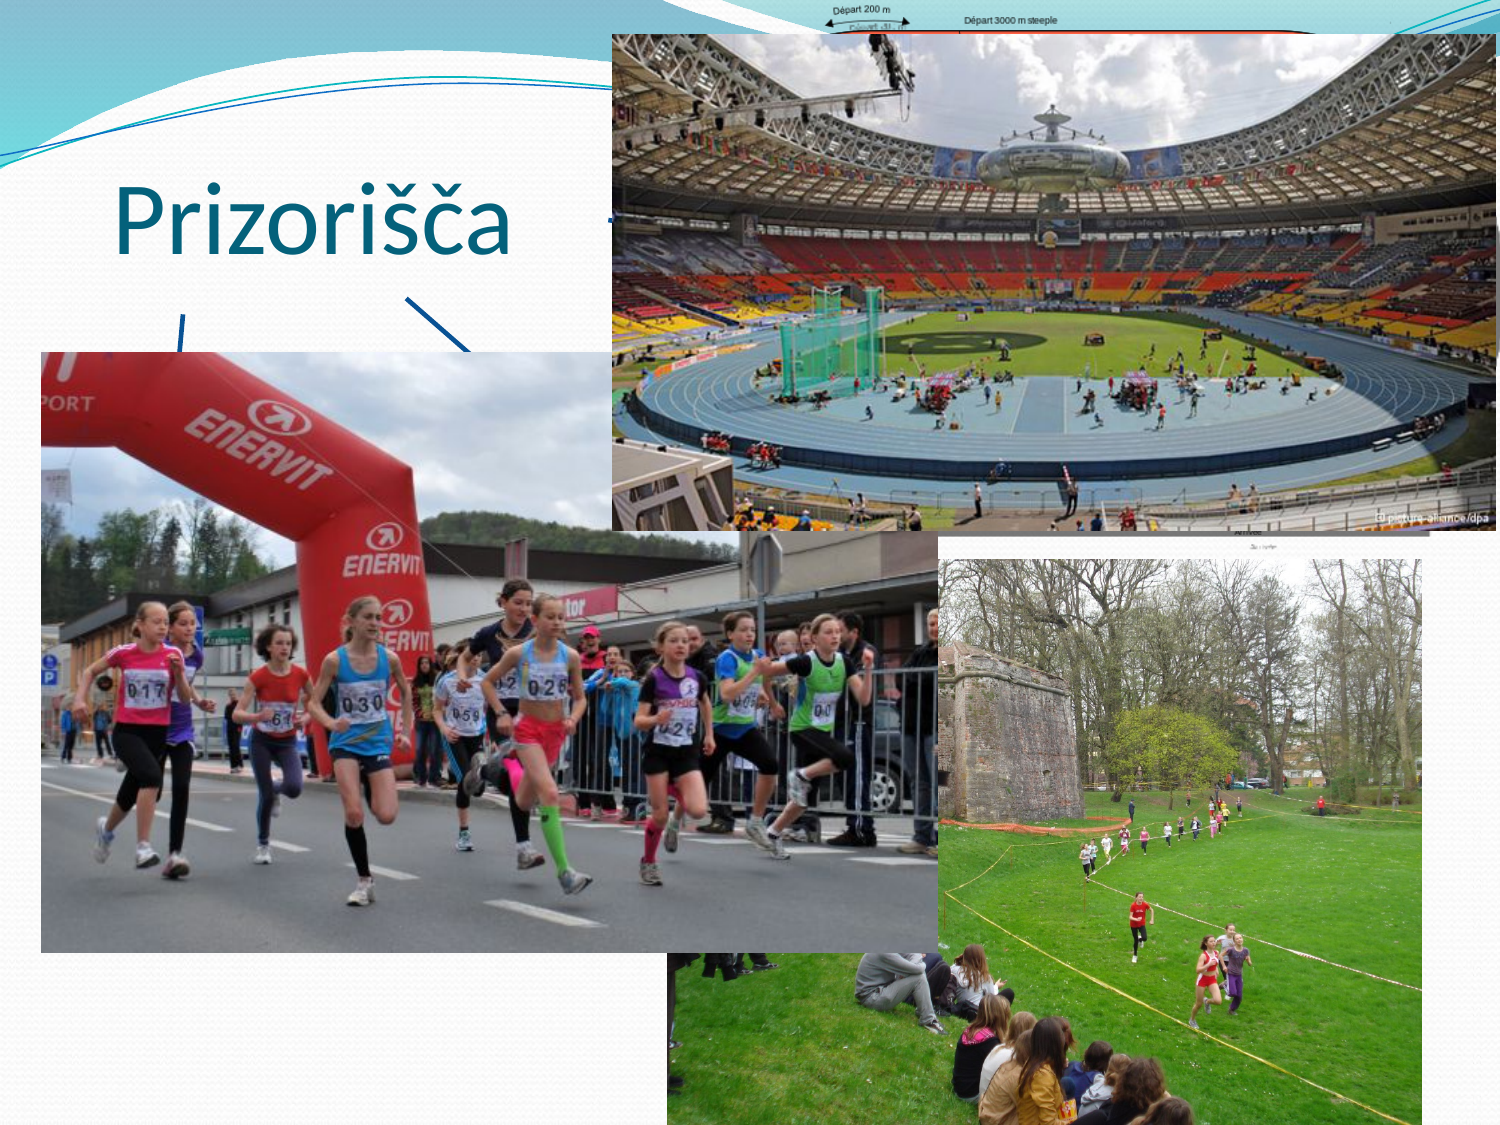

# Prizorišča
Atletski stadion
Proge za ulične/cestne teke
Prizorišča za kros